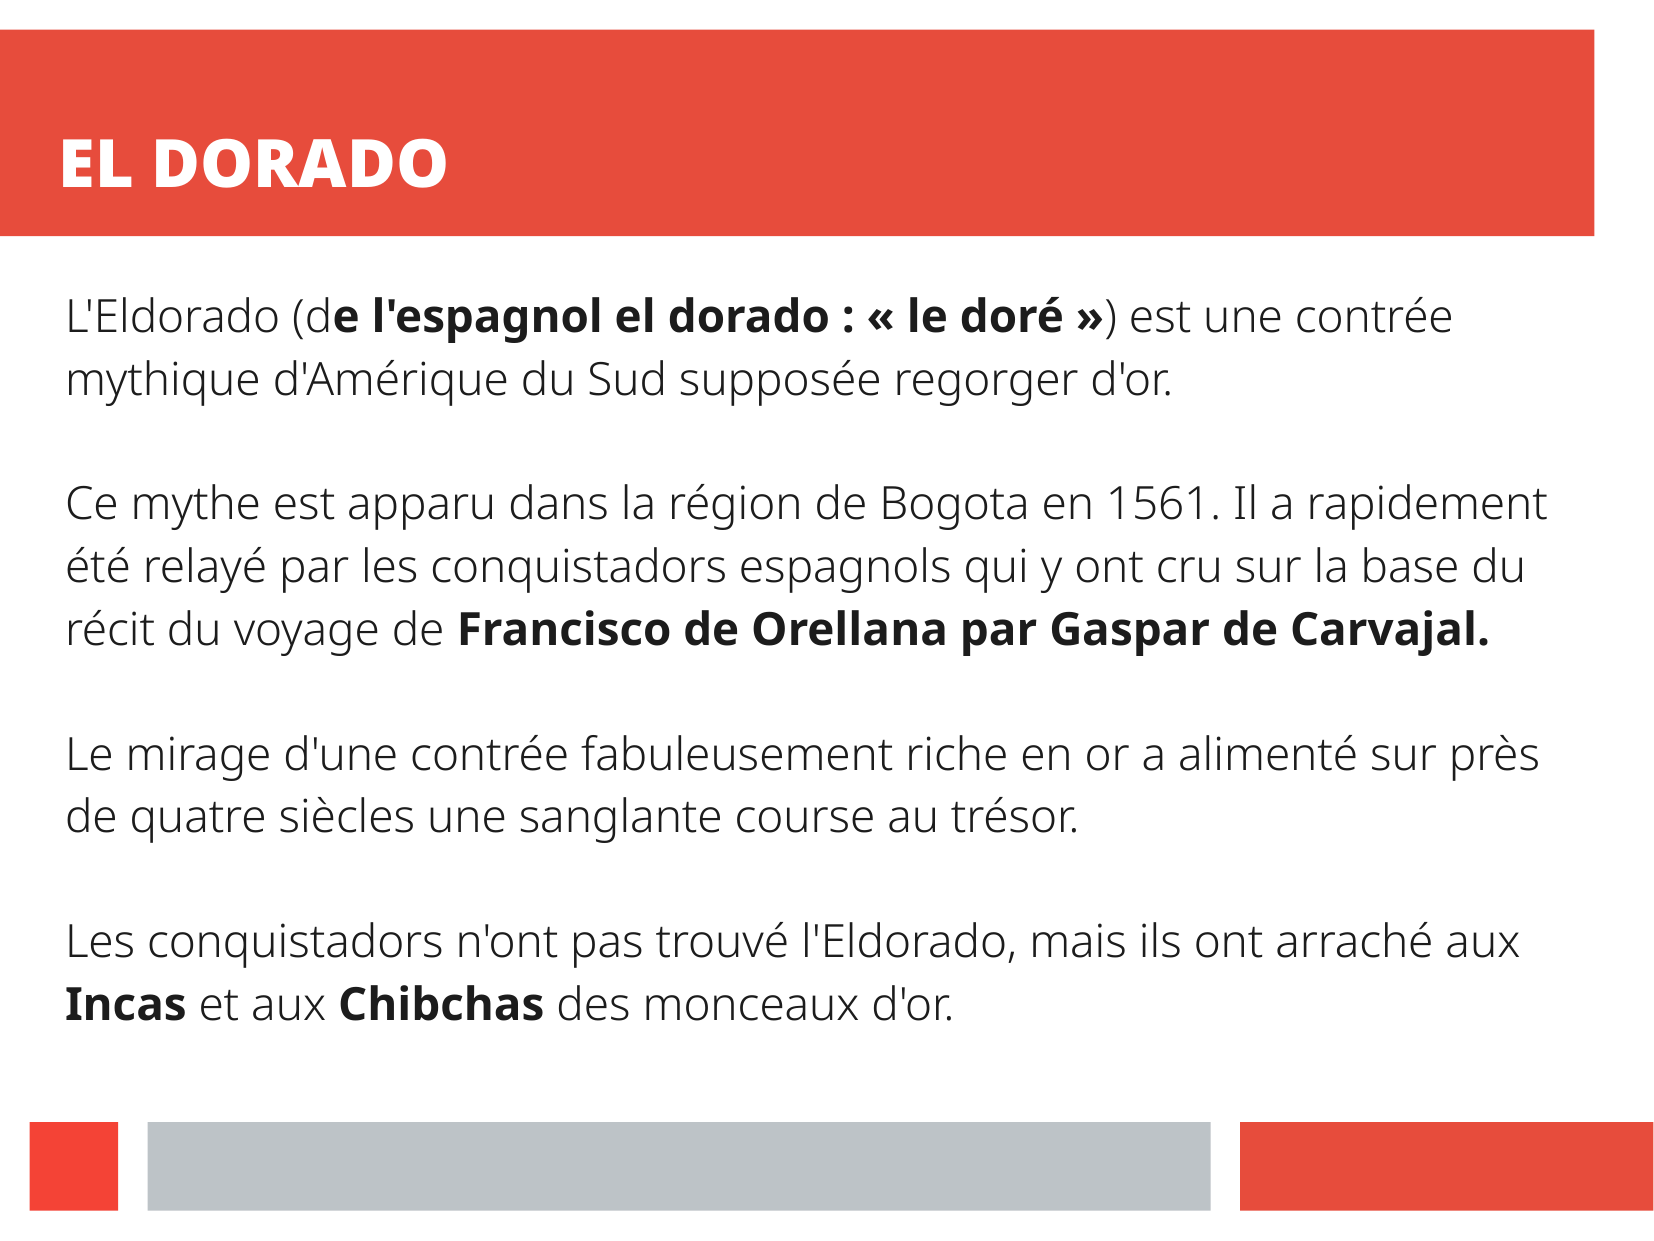

# EL DORADO
L'Eldorado (de l'espagnol el dorado : « le doré ») est une contrée mythique d'Amérique du Sud supposée regorger d'or.
Ce mythe est apparu dans la région de Bogota en 1561. Il a rapidement été relayé par les conquistadors espagnols qui y ont cru sur la base du récit du voyage de Francisco de Orellana par Gaspar de Carvajal.
Le mirage d'une contrée fabuleusement riche en or a alimenté sur près de quatre siècles une sanglante course au trésor.
Les conquistadors n'ont pas trouvé l'Eldorado, mais ils ont arraché aux Incas et aux Chibchas des monceaux d'or.